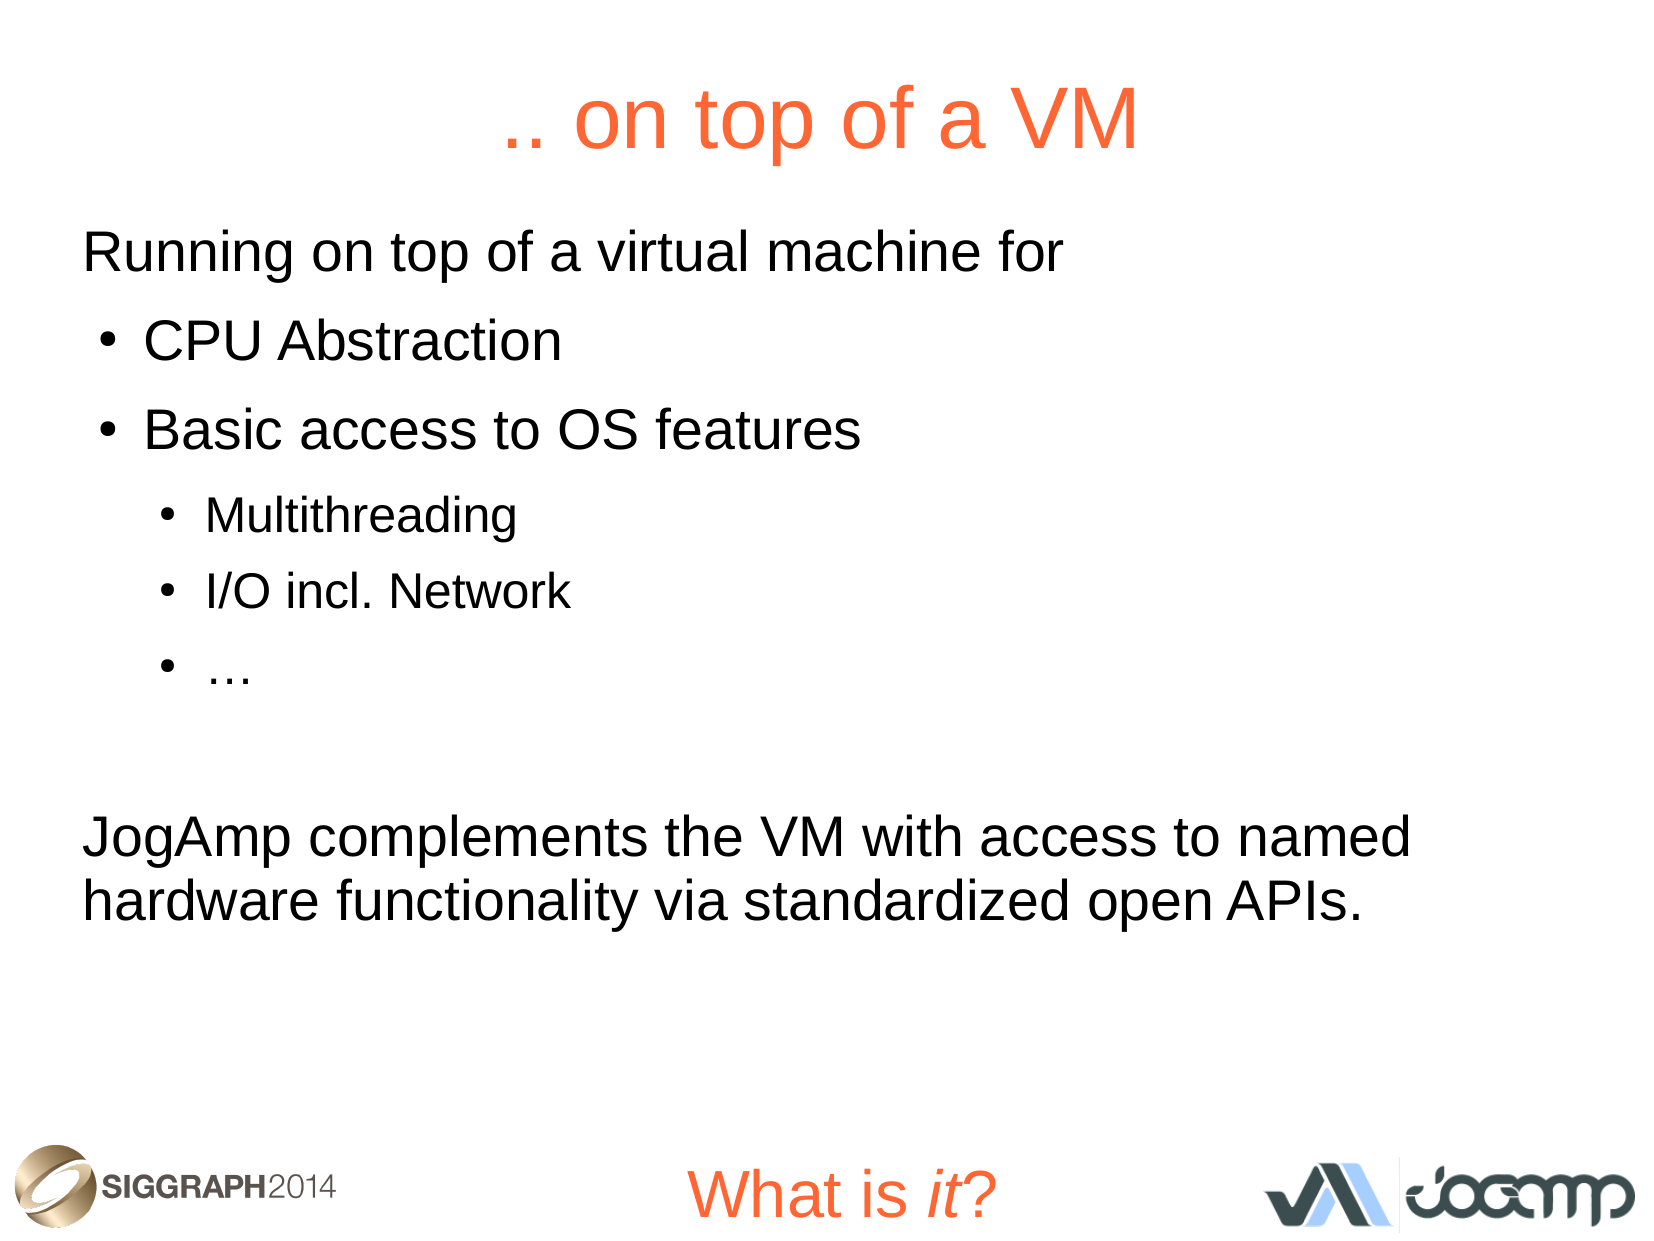

# .. on top of a VM
Running on top of a virtual machine for
CPU Abstraction
Basic access to OS features
Multithreading
I/O incl. Network
…
JogAmp complements the VM with access to named hardware functionality via standardized open APIs.
What is it?